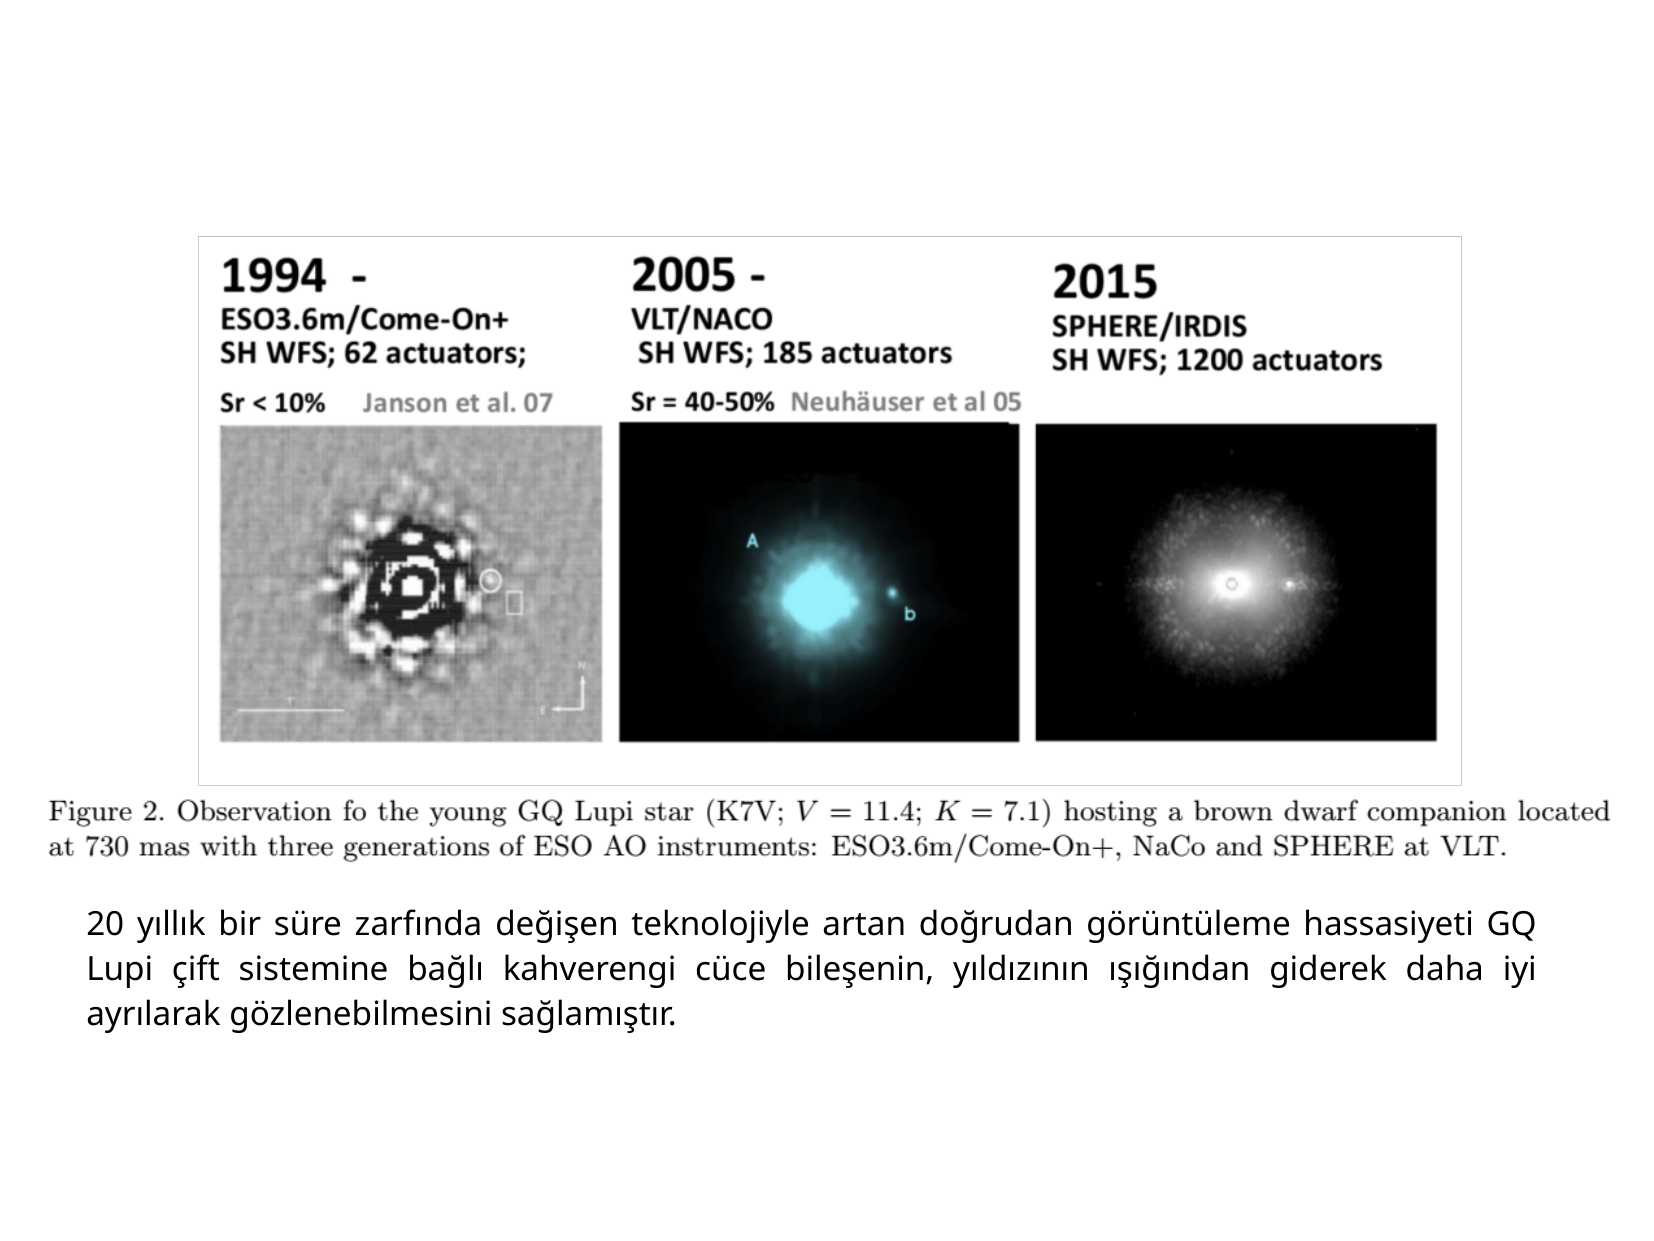

20 yıllık bir süre zarfında değişen teknolojiyle artan doğrudan görüntüleme hassasiyeti GQ Lupi çift sistemine bağlı kahverengi cüce bileşenin, yıldızının ışığından giderek daha iyi ayrılarak gözlenebilmesini sağlamıştır.